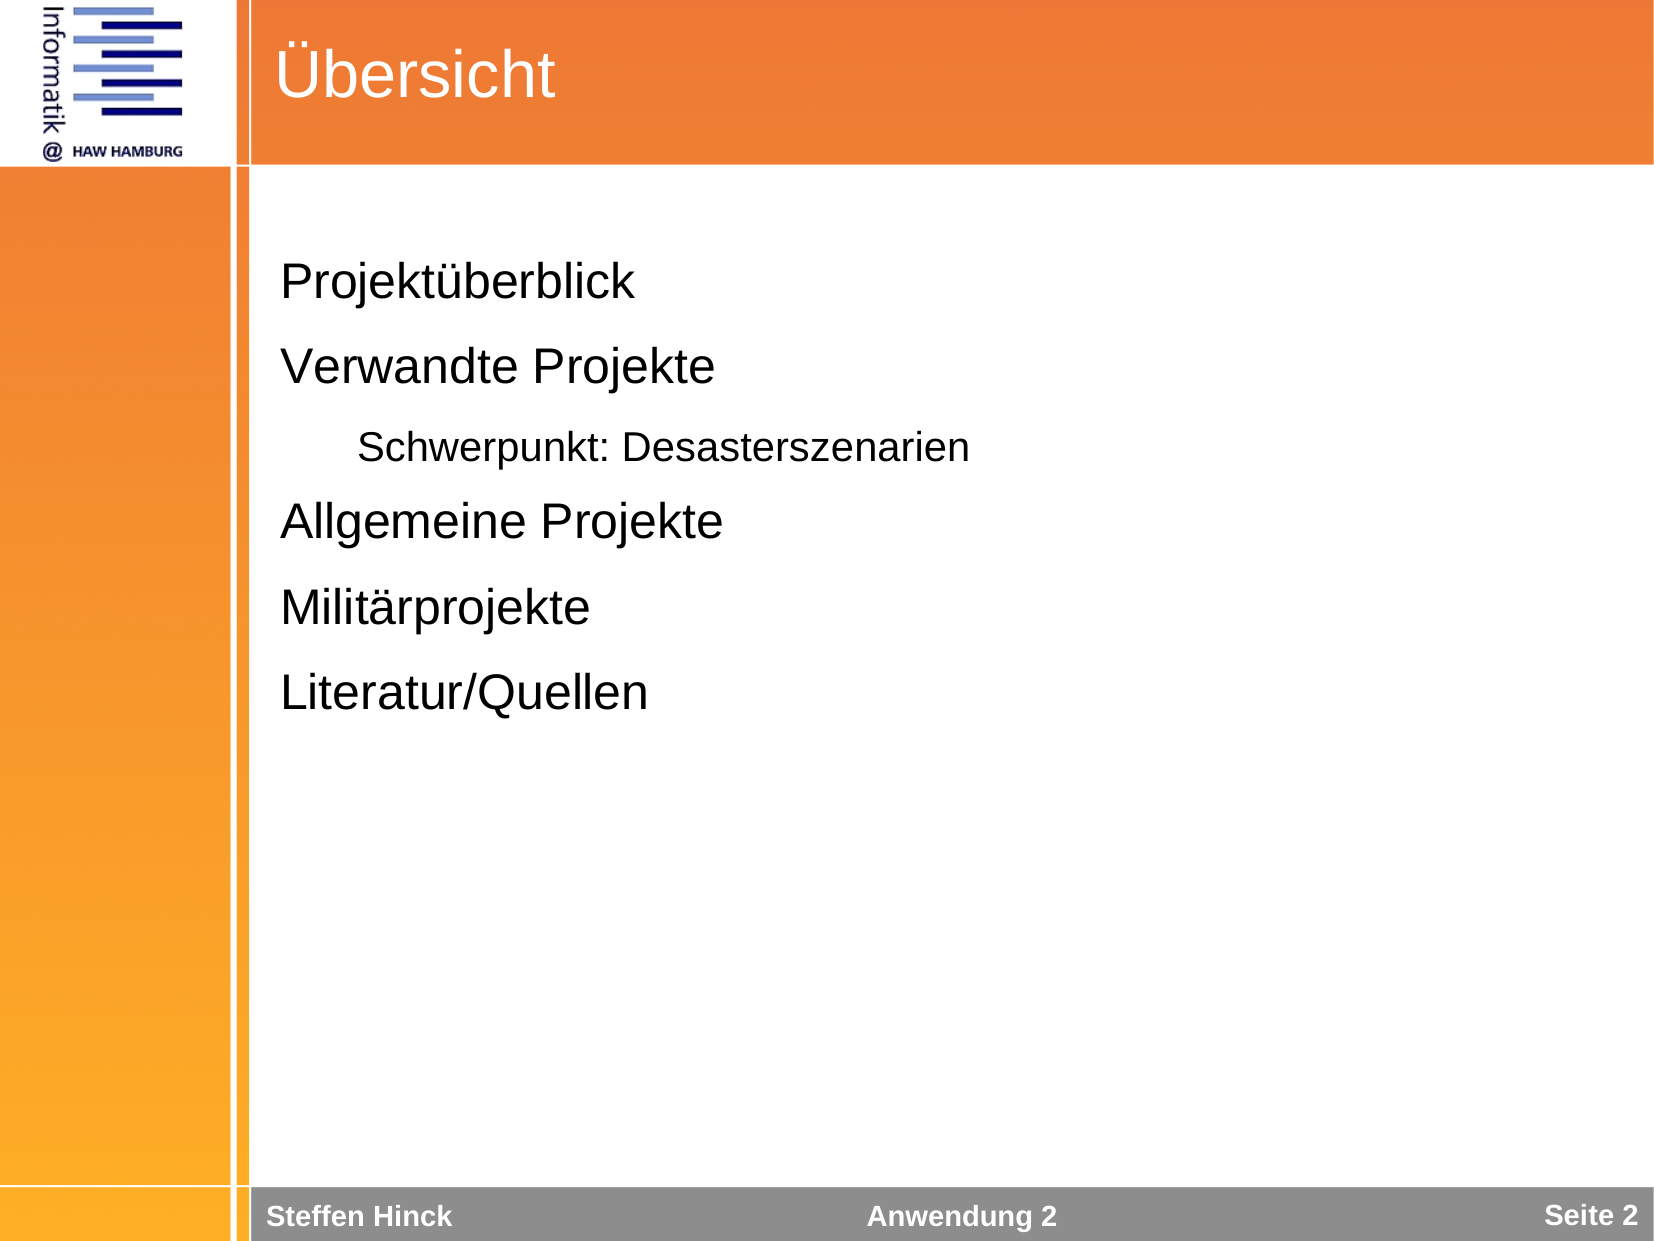

# Übersicht
Projektüberblick
Verwandte Projekte
Schwerpunkt: Desasterszenarien
Allgemeine Projekte
Militärprojekte
Literatur/Quellen